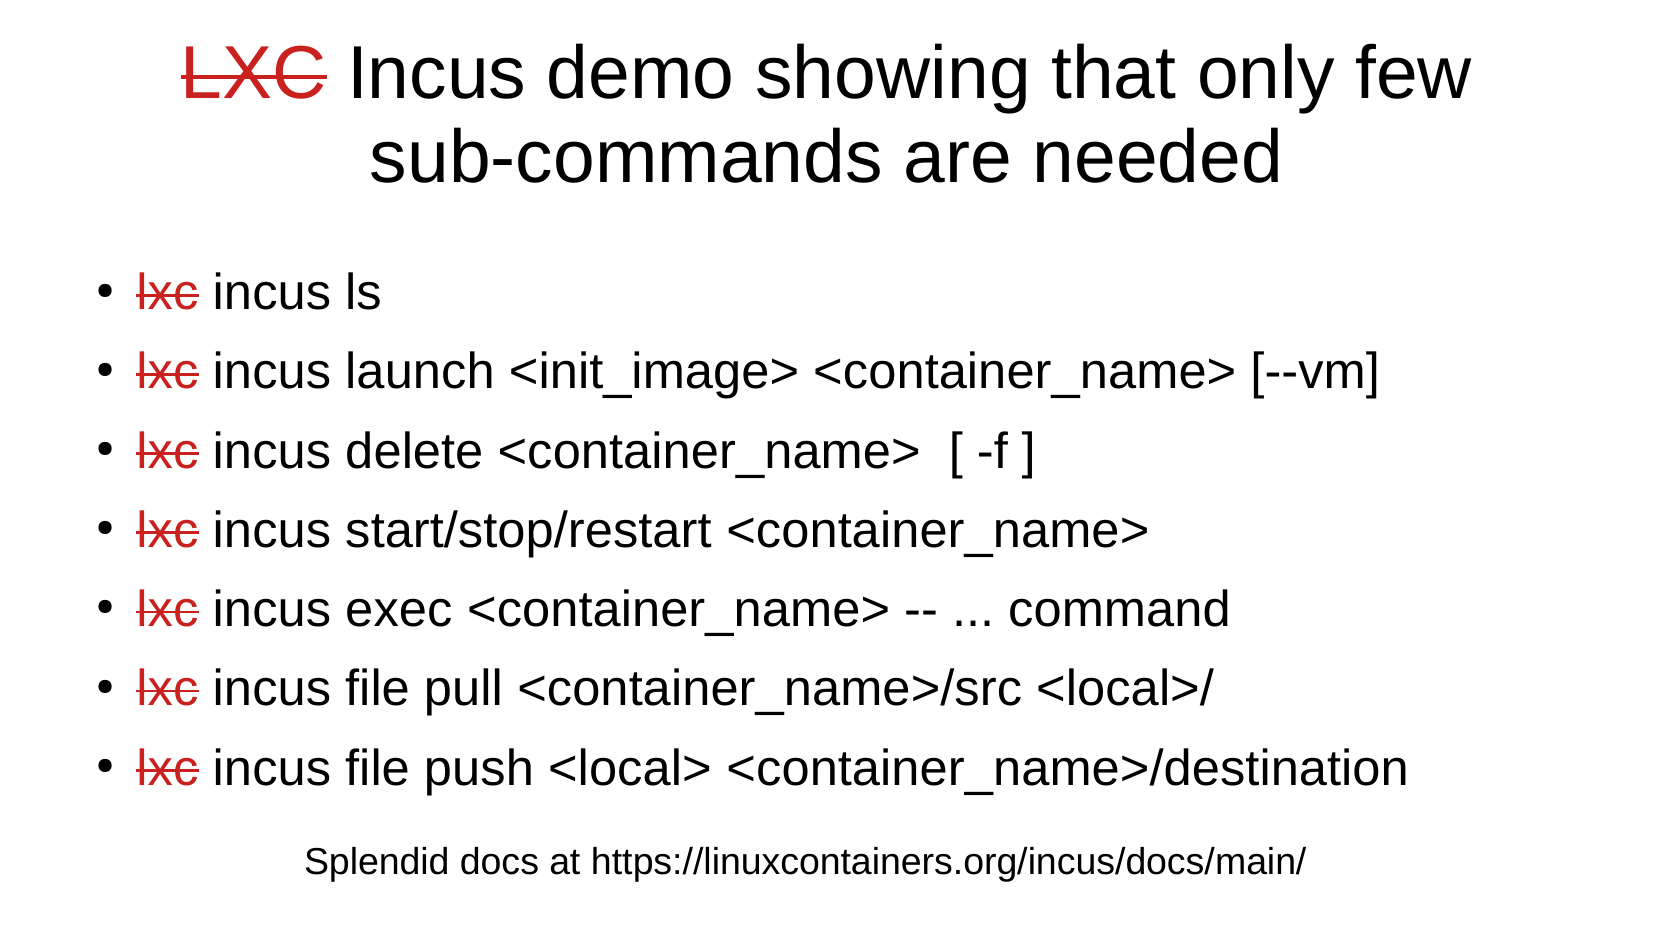

# LXC Incus demo showing that only few sub-commands are needed
lxc incus ls
lxc incus launch <init_image> <container_name> [--vm]
lxc incus delete <container_name> [ -f ]
lxc incus start/stop/restart <container_name>
lxc incus exec <container_name> -- ... command
lxc incus file pull <container_name>/src <local>/
lxc incus file push <local> <container_name>/destination
Splendid docs at https://linuxcontainers.org/incus/docs/main/